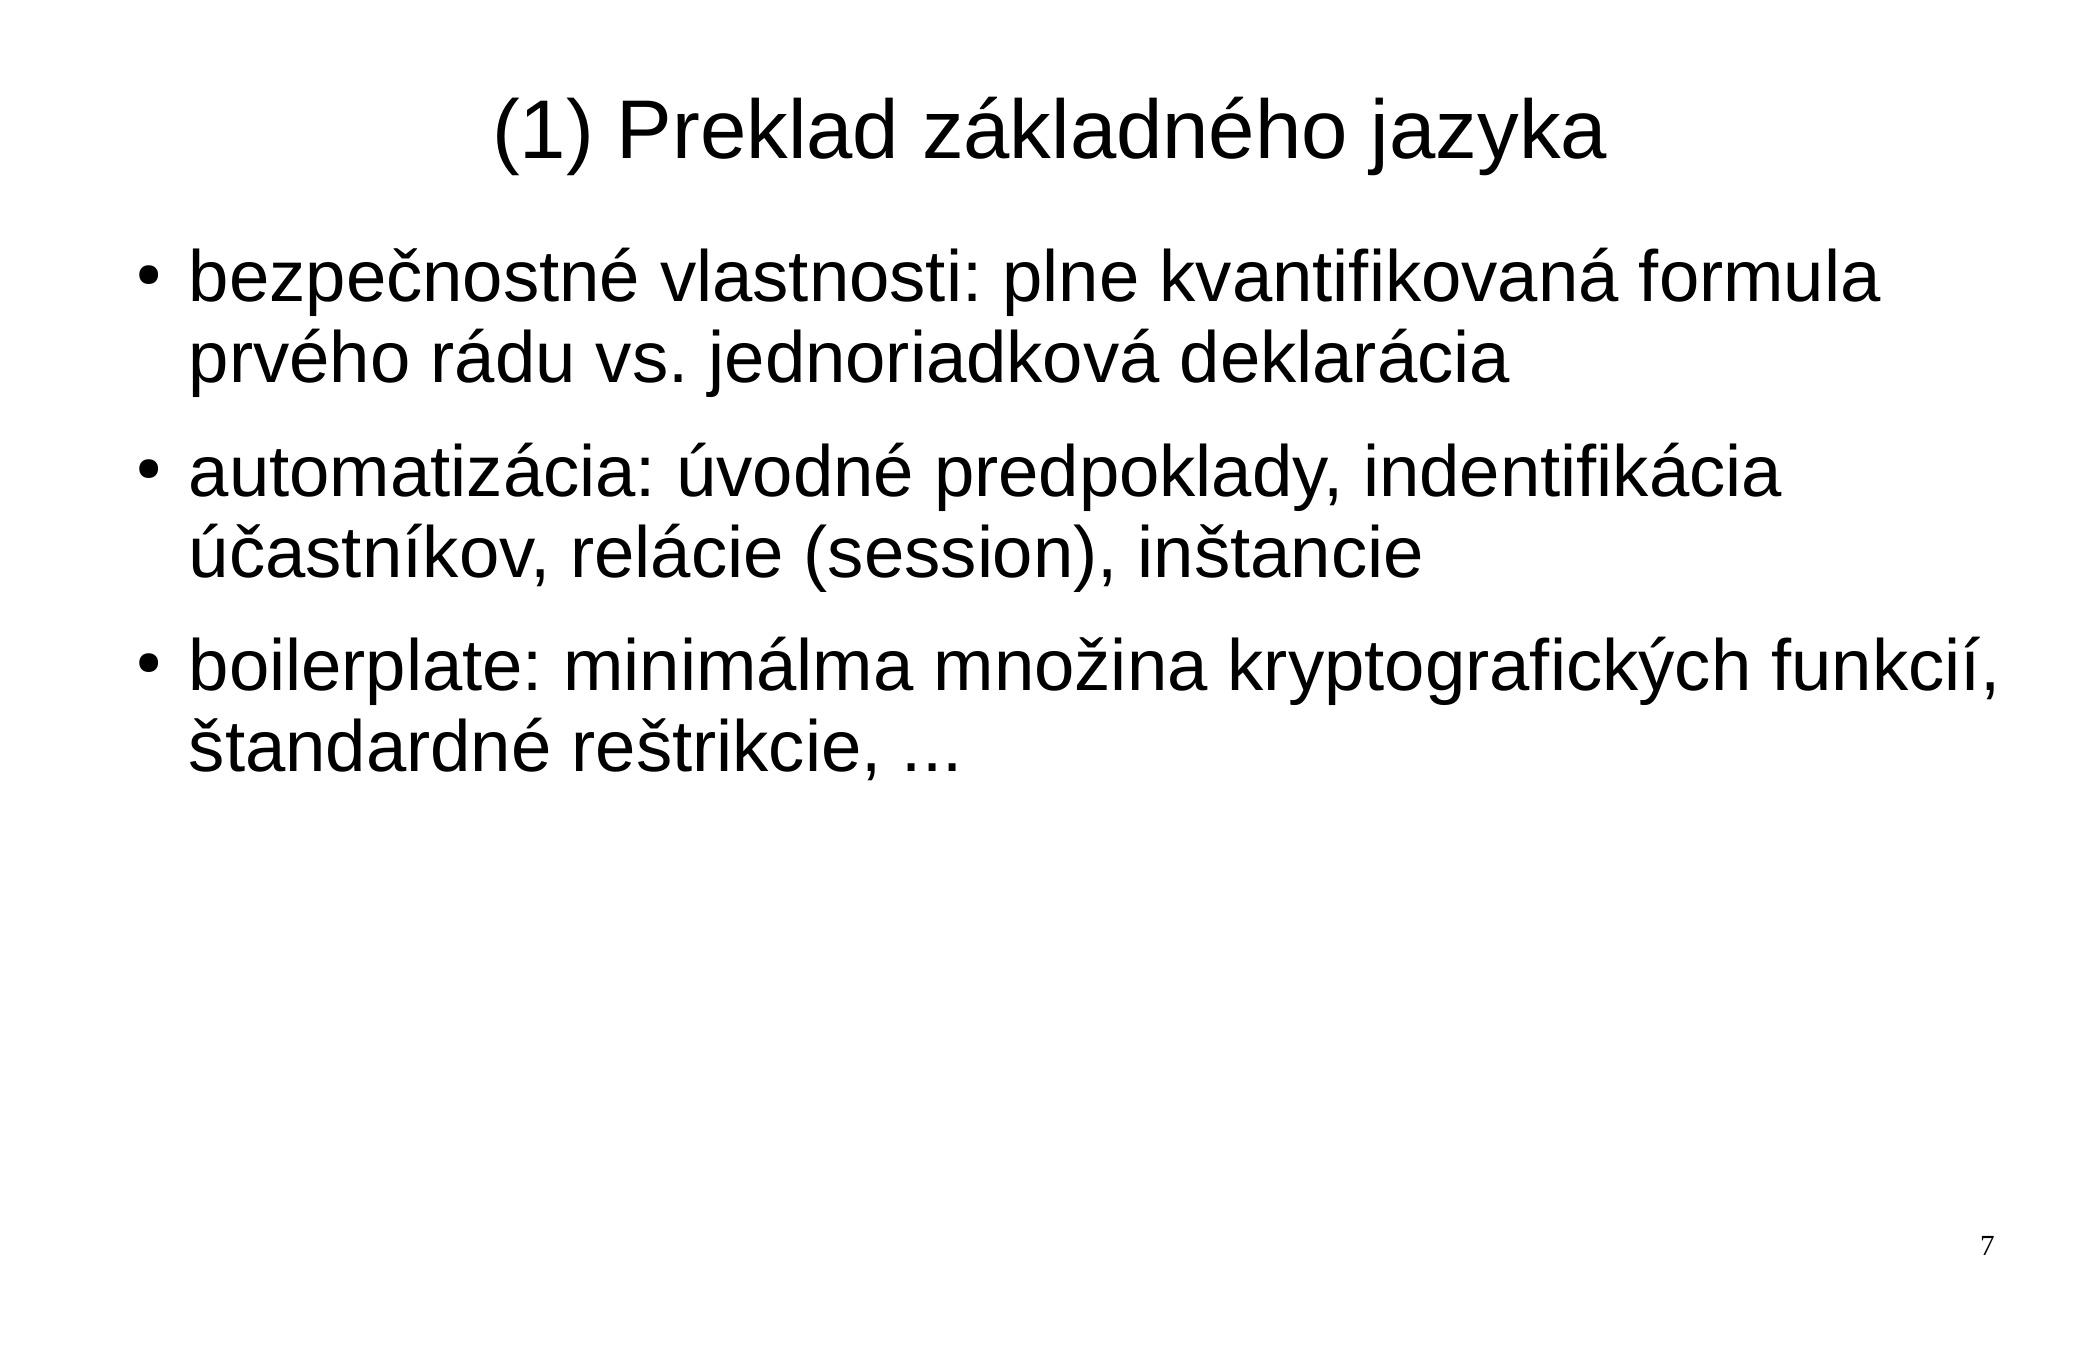

# (1) Preklad základného jazyka
bezpečnostné vlastnosti: plne kvantifikovaná formula prvého rádu vs. jednoriadková deklarácia
automatizácia: úvodné predpoklady, indentifikácia účastníkov, relácie (session), inštancie
boilerplate: minimálma množina kryptografických funkcií, štandardné reštrikcie, ...
7